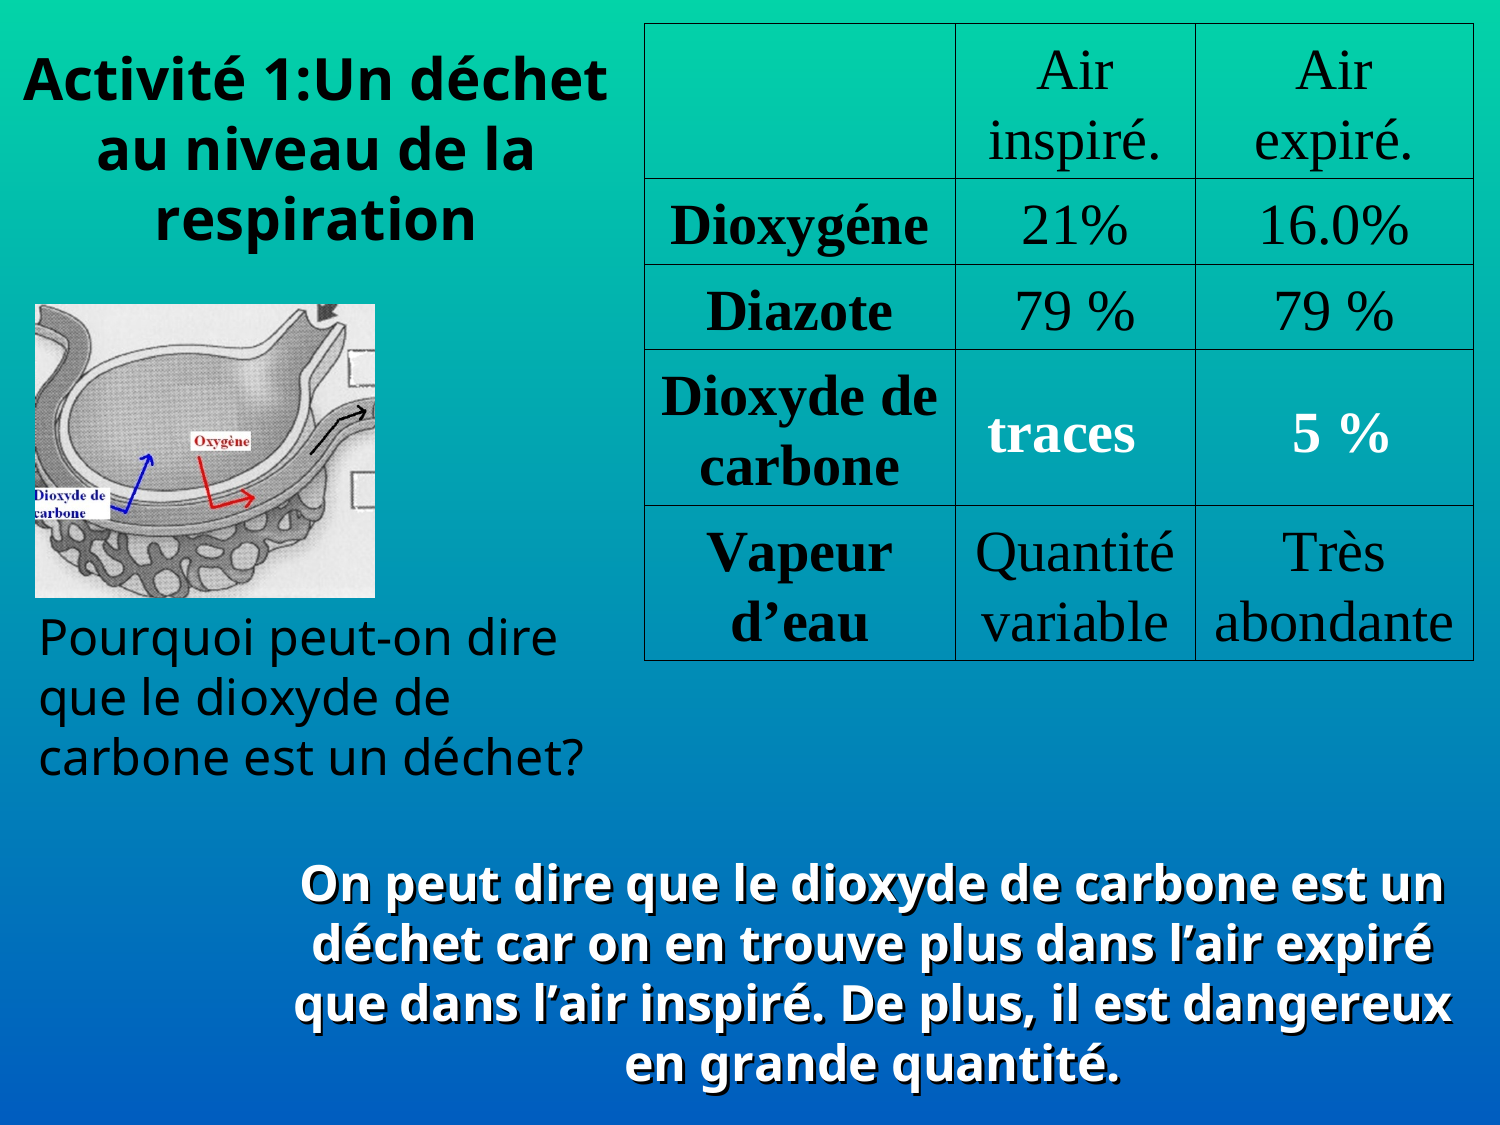

| | Air inspiré. | Air expiré. |
| --- | --- | --- |
| Dioxygéne | 21% | 16.0% |
| Diazote | 79 % | 79 % |
| Dioxyde de carbone | | |
| Vapeur d’eau | Quantité variable | Très abondante |
# Activité 1:Un déchet au niveau de la respiration
traces
5 %
Pourquoi peut-on dire que le dioxyde de carbone est un déchet?
On peut dire que le dioxyde de carbone est un déchet car on en trouve plus dans l’air expiré que dans l’air inspiré. De plus, il est dangereux en grande quantité.